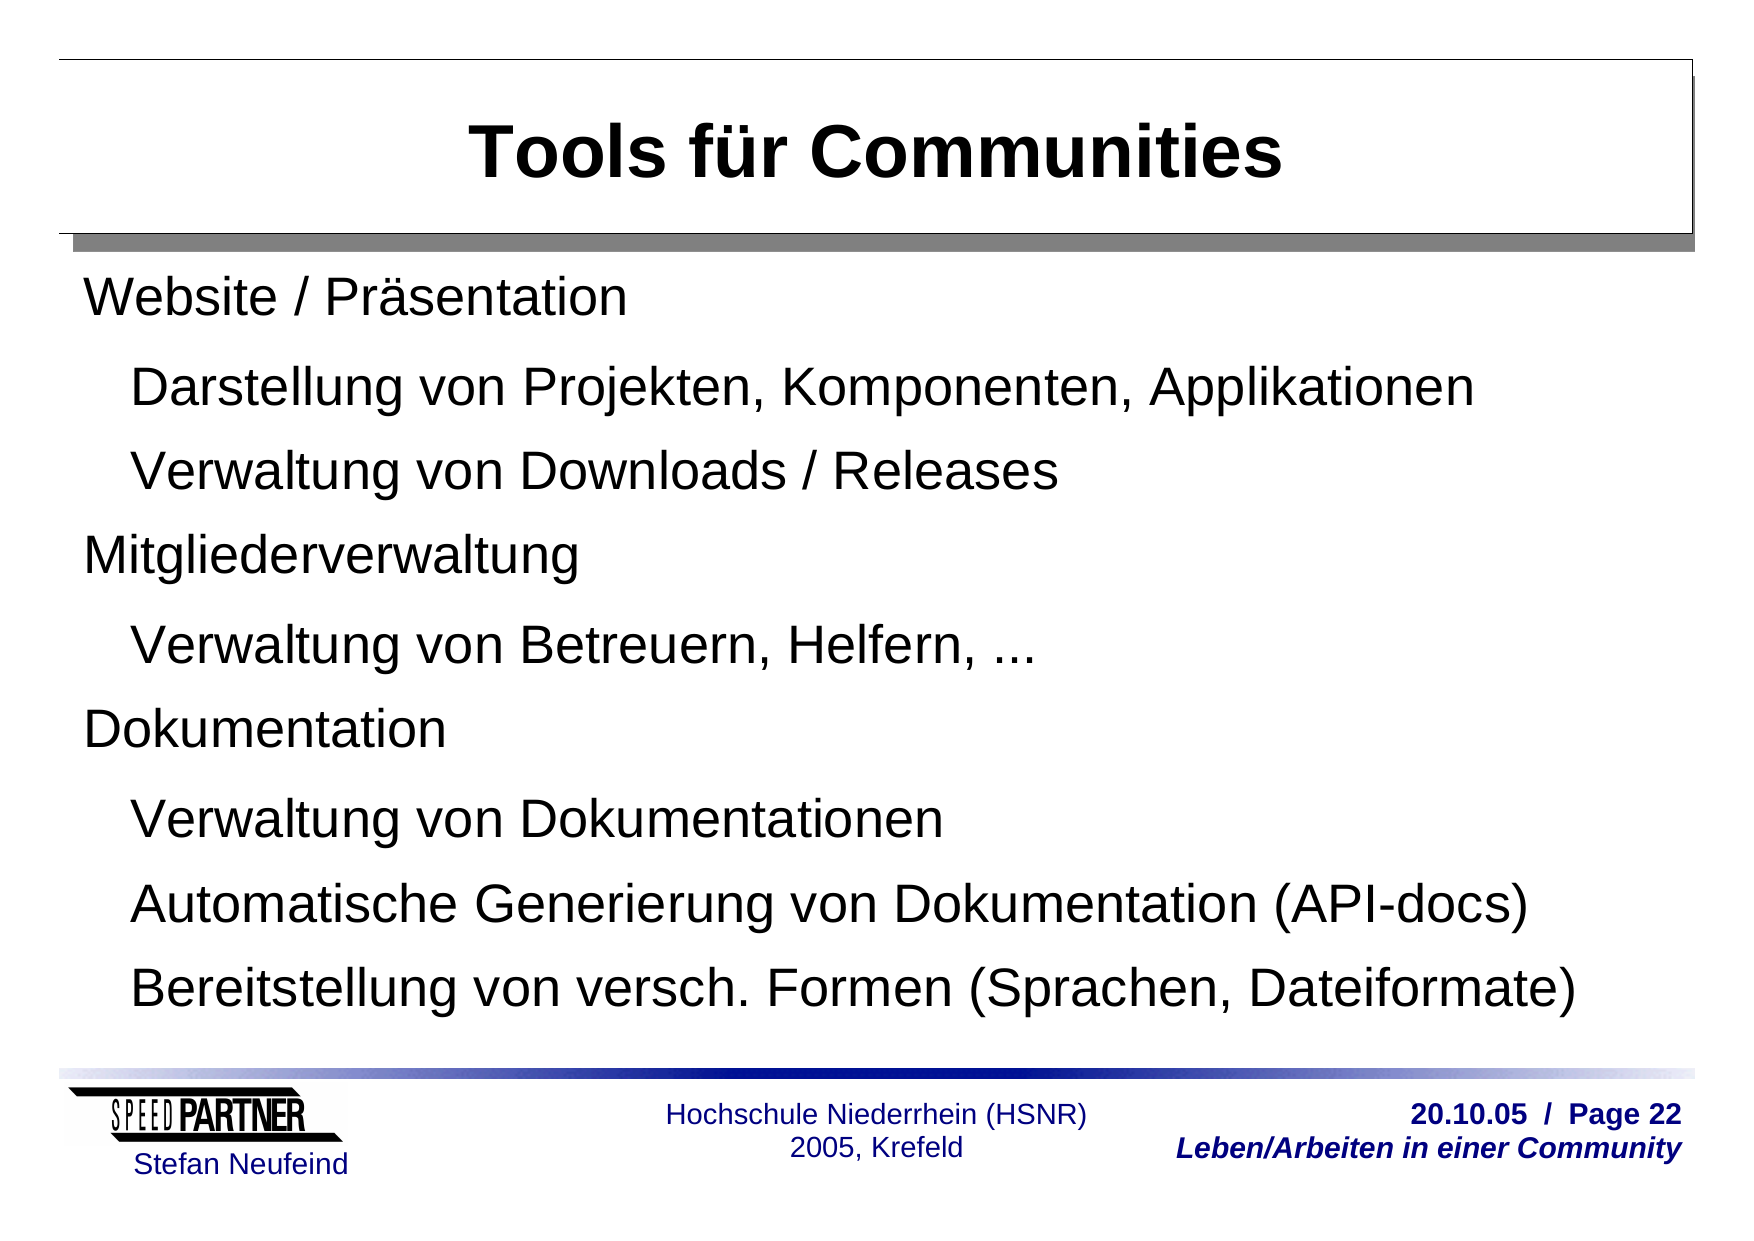

# Tools für Communities
Website / Präsentation
Darstellung von Projekten, Komponenten, Applikationen
Verwaltung von Downloads / Releases
Mitgliederverwaltung
Verwaltung von Betreuern, Helfern, ...
Dokumentation
Verwaltung von Dokumentationen
Automatische Generierung von Dokumentation (API-docs)
Bereitstellung von versch. Formen (Sprachen, Dateiformate)